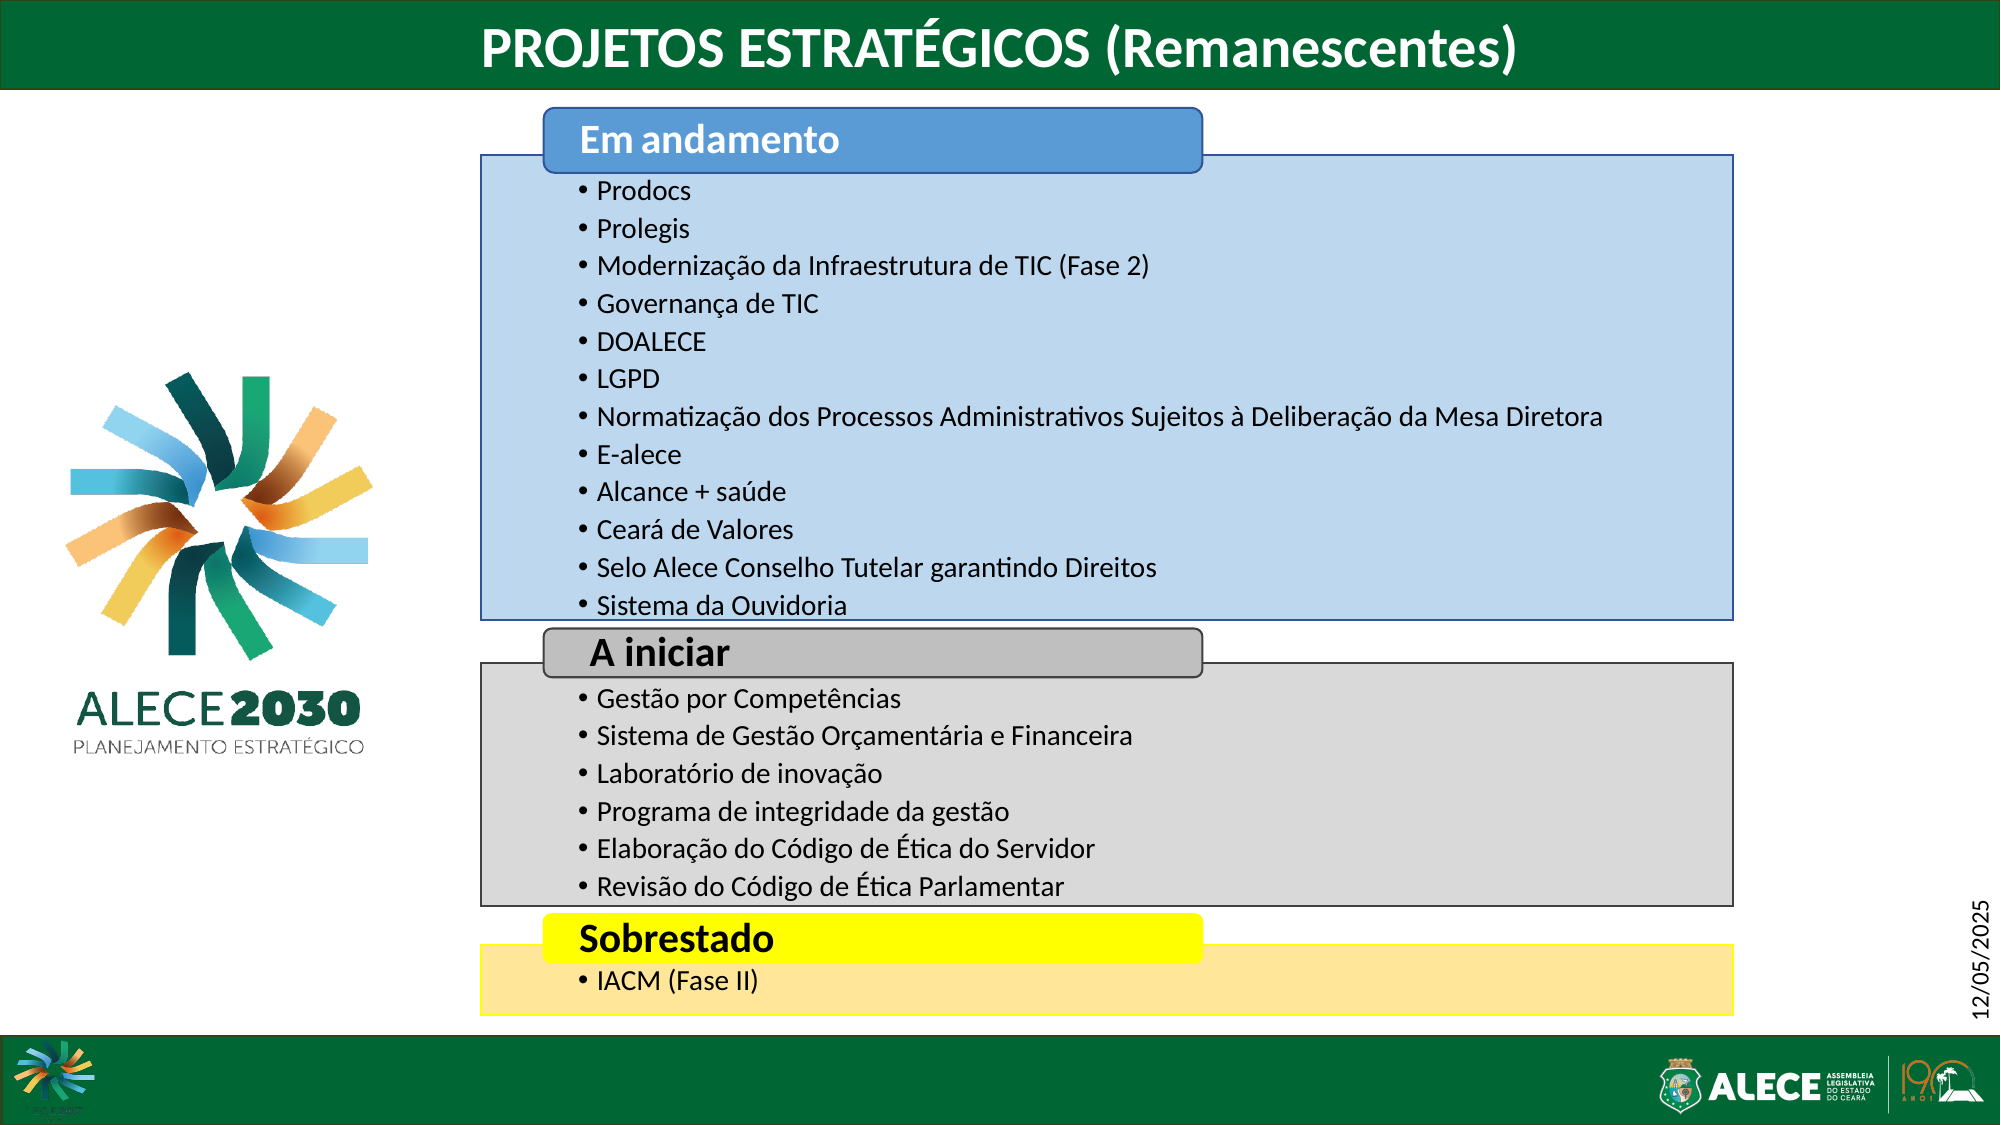

PROJETOS ESTRATÉGICOS (Remanescentes)
Em andamento
Prodocs
Prolegis
Modernização da Infraestrutura de TIC (Fase 2)
Governança de TIC
DOALECE
LGPD
Normatização dos Processos Administrativos Sujeitos à Deliberação da Mesa Diretora
E-alece
Alcance + saúde
Ceará de Valores
Selo Alece Conselho Tutelar garantindo Direitos
Sistema da Ouvidoria
A iniciar
Gestão por Competências
Sistema de Gestão Orçamentária e Financeira
Laboratório de inovação
Programa de integridade da gestão
Elaboração do Código de Ética do Servidor
Revisão do Código de Ética Parlamentar
Sobrestado
IACM (Fase II)
12/05/2025